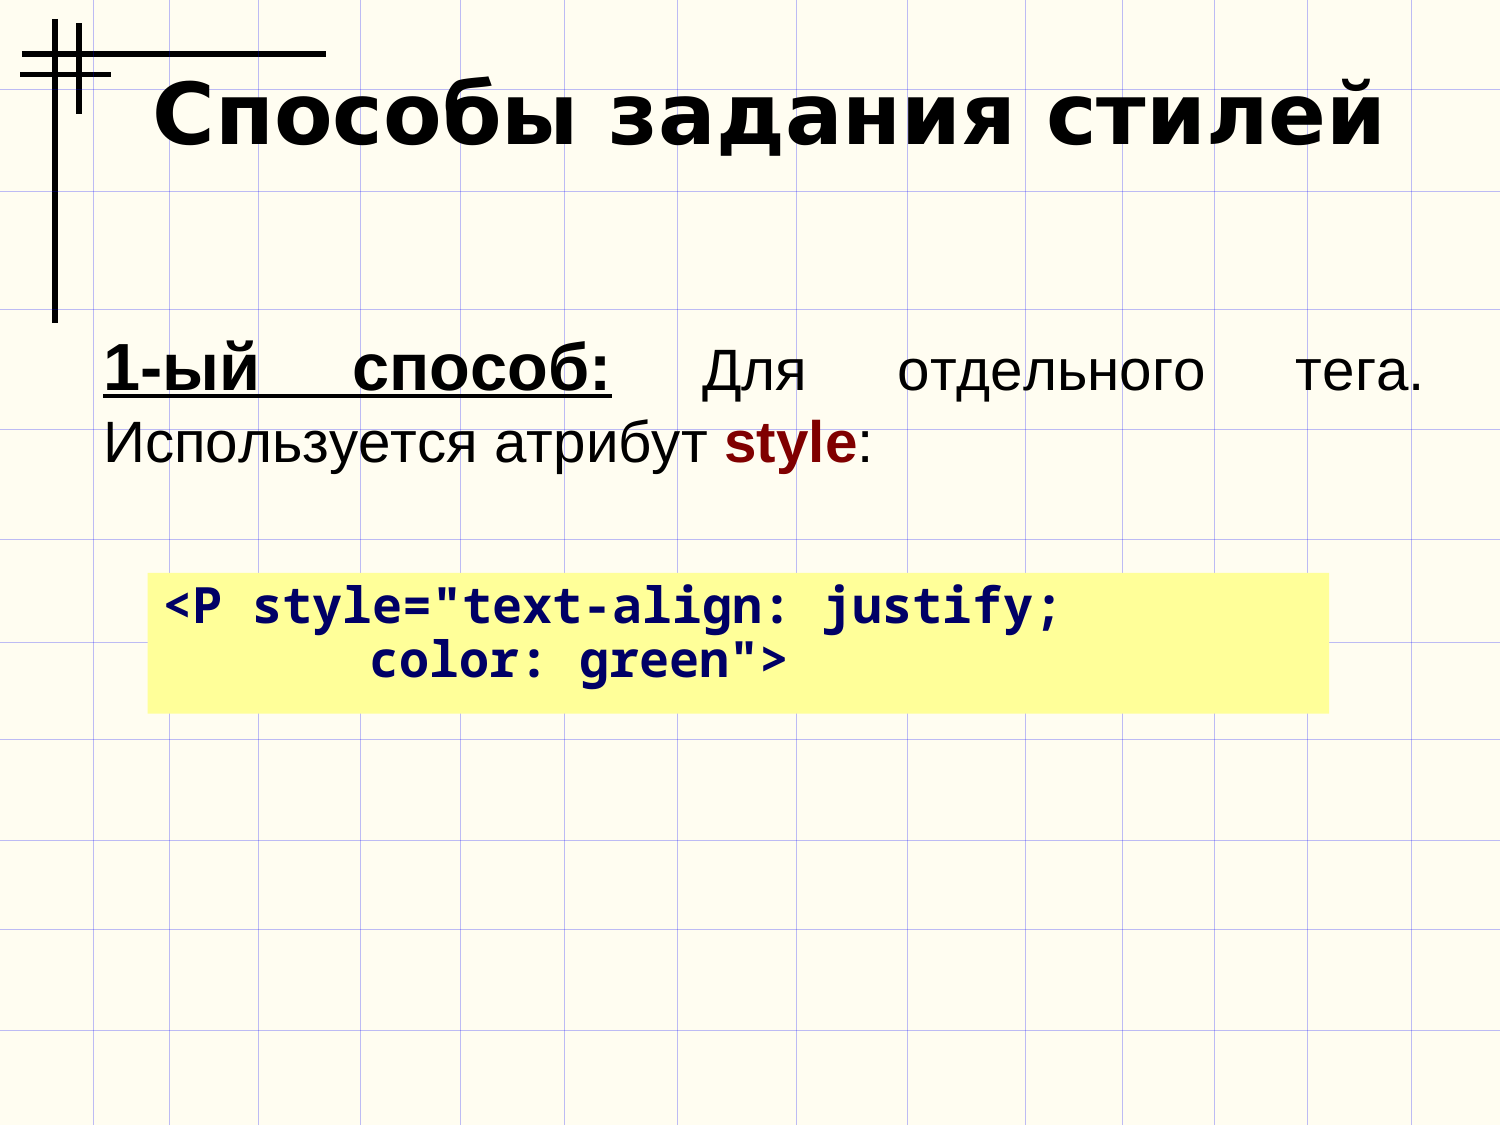

# Способы задания стилей
1-ый способ: Для отдельного тега. Используется атрибут style:
<P style="text-align: justify;
 color: green">